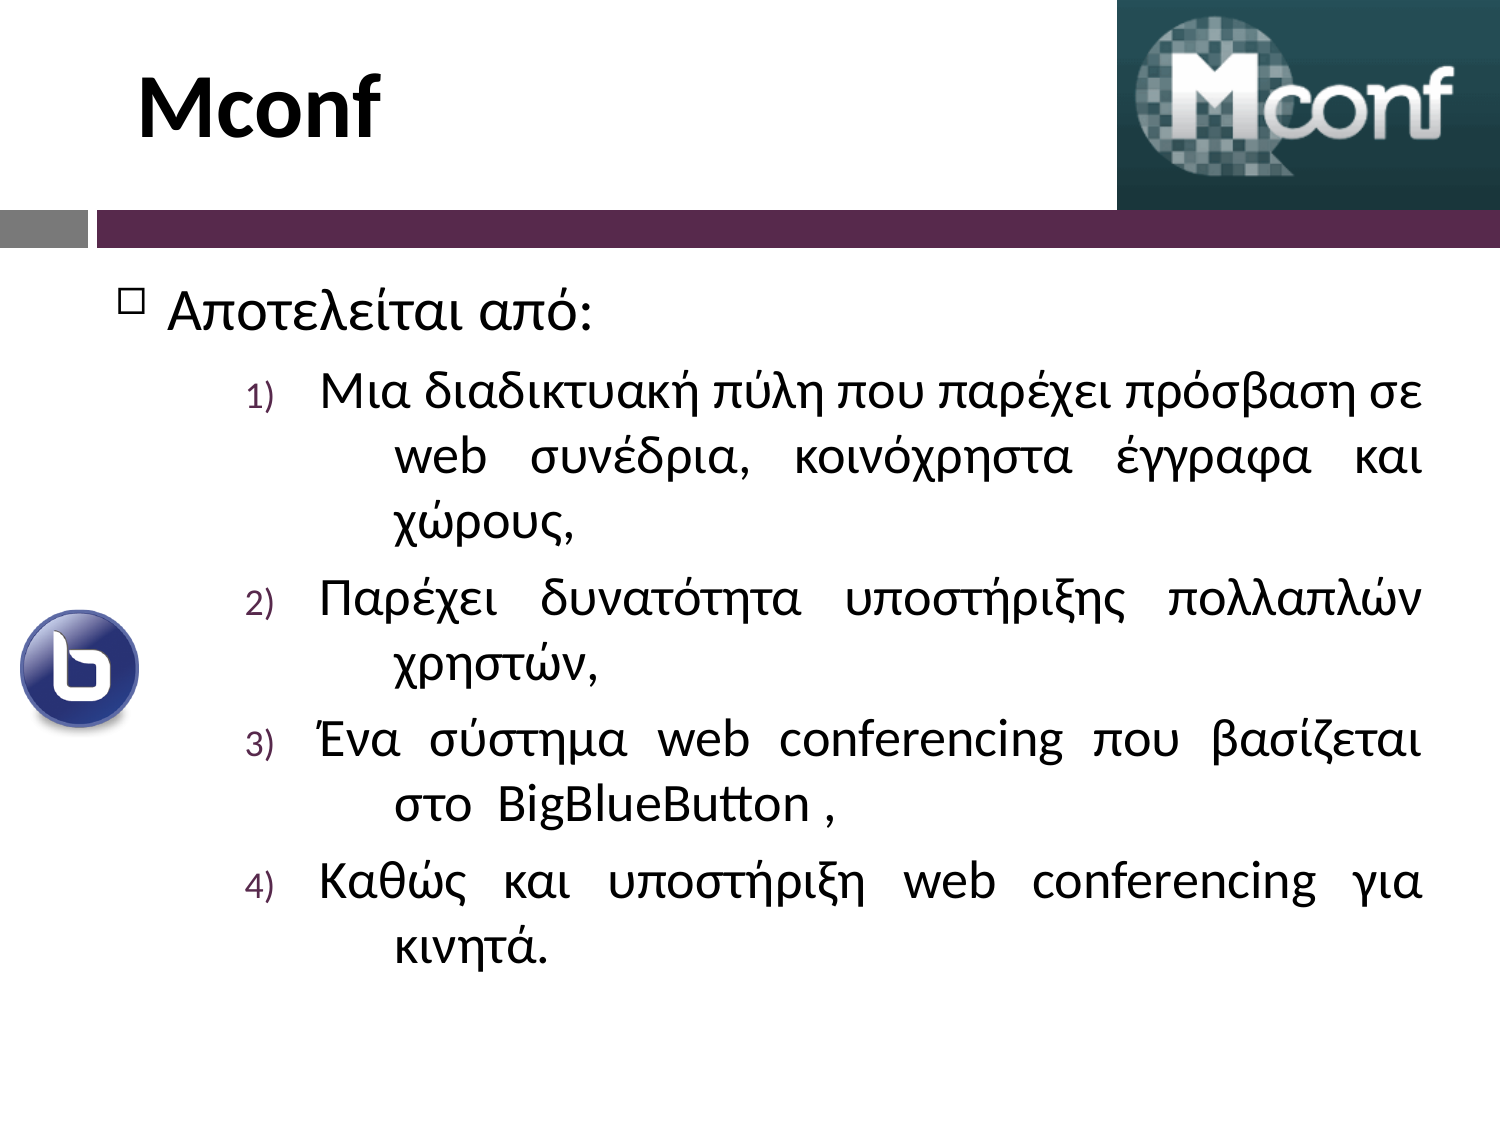

# Mconf
Αποτελείται από:
Μια διαδικτυακή πύλη που παρέχει πρόσβαση σε web συνέδρια, κοινόχρηστα έγγραφα και χώρους,
Παρέχει δυνατότητα υποστήριξης πολλαπλών χρηστών,
Ένα σύστημα web conferencing που βασίζεται στο  BigBlueButton ,
Καθώς και υποστήριξη web conferencing για κινητά.